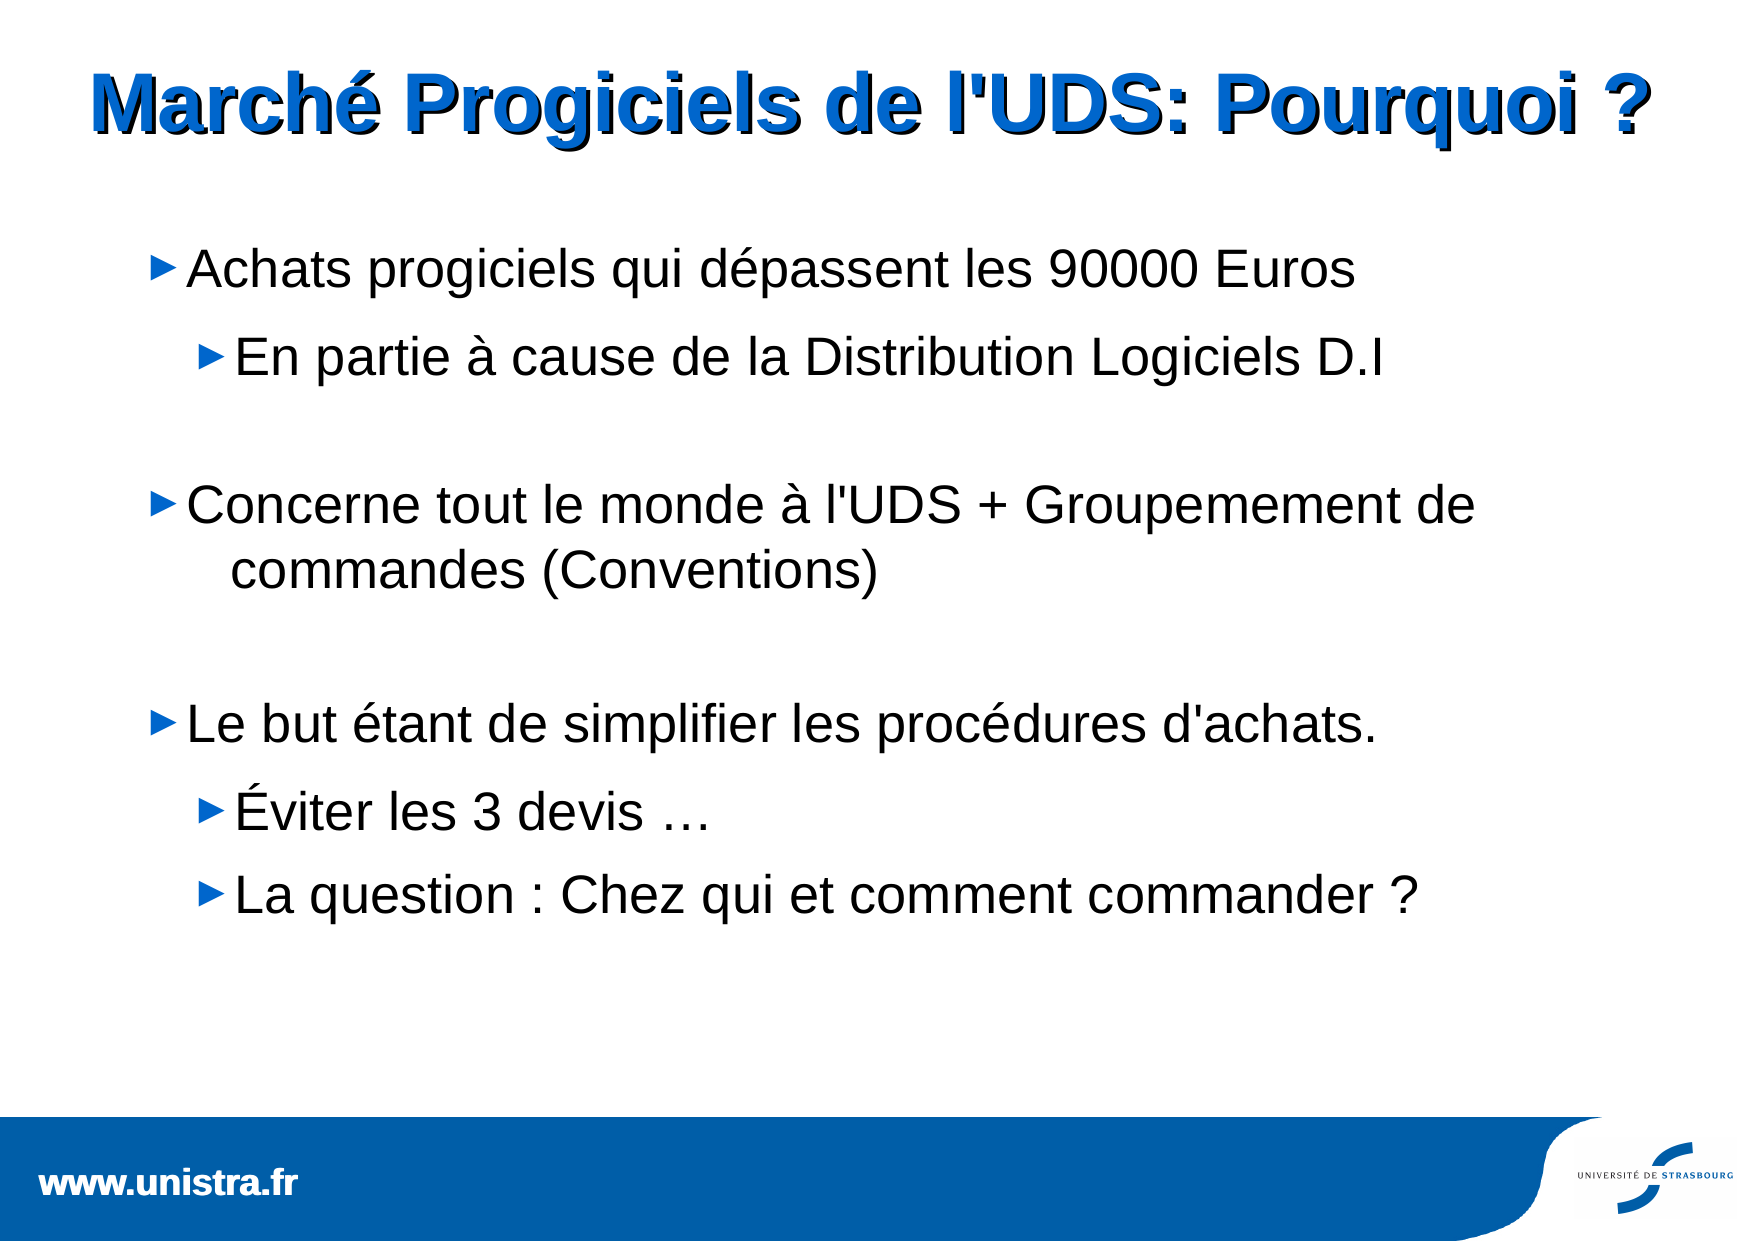

# Marché Progiciels de l'UDS: Pourquoi ?
Achats progiciels qui dépassent les 90000 Euros
En partie à cause de la Distribution Logiciels D.I
Concerne tout le monde à l'UDS + Groupemement de commandes (Conventions)
Le but étant de simplifier les procédures d'achats.
Éviter les 3 devis …
La question : Chez qui et comment commander ?